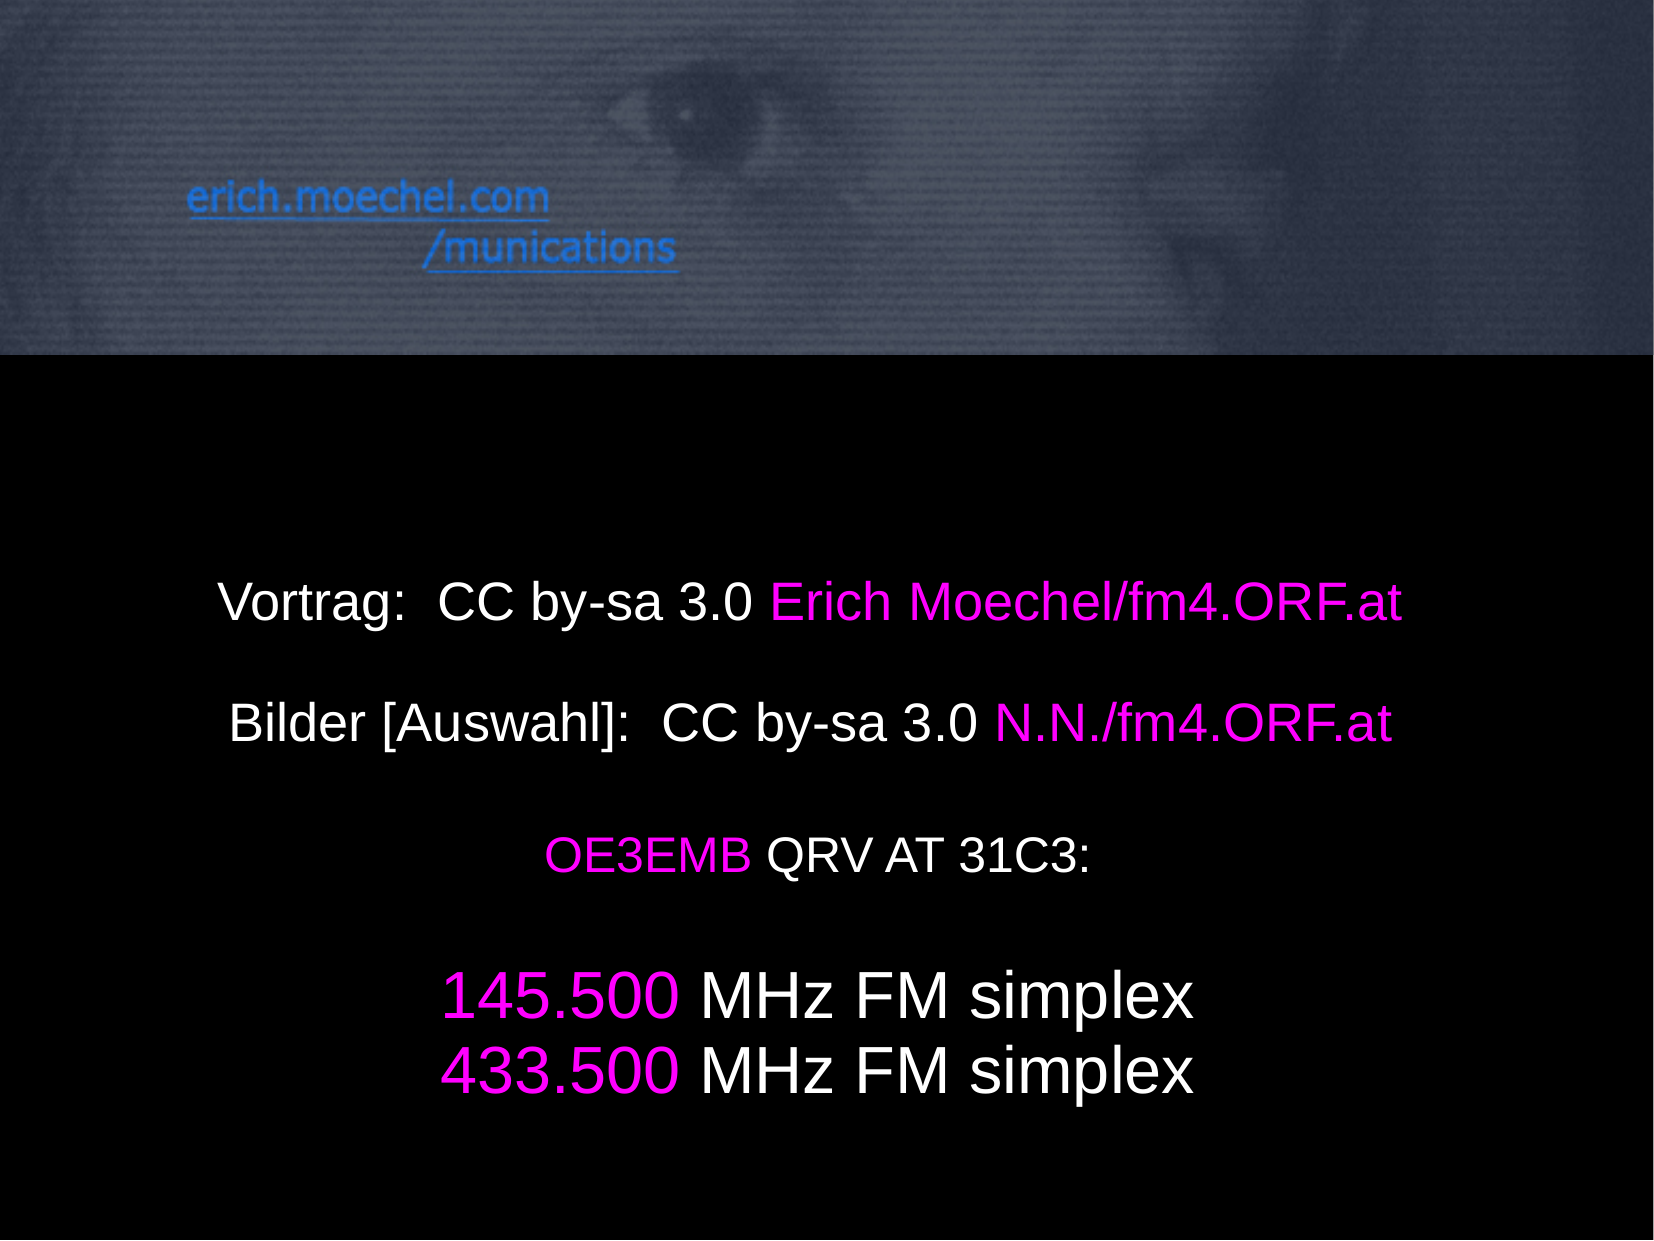

Vortrag: CC by-sa 3.0 Erich Moechel/fm4.ORF.at
Bilder [Auswahl]: CC by-sa 3.0 N.N./fm4.ORF.at
OE3EMB QRV AT 31C3:
145.500 MHz FM simplex
433.500 MHz FM simplex